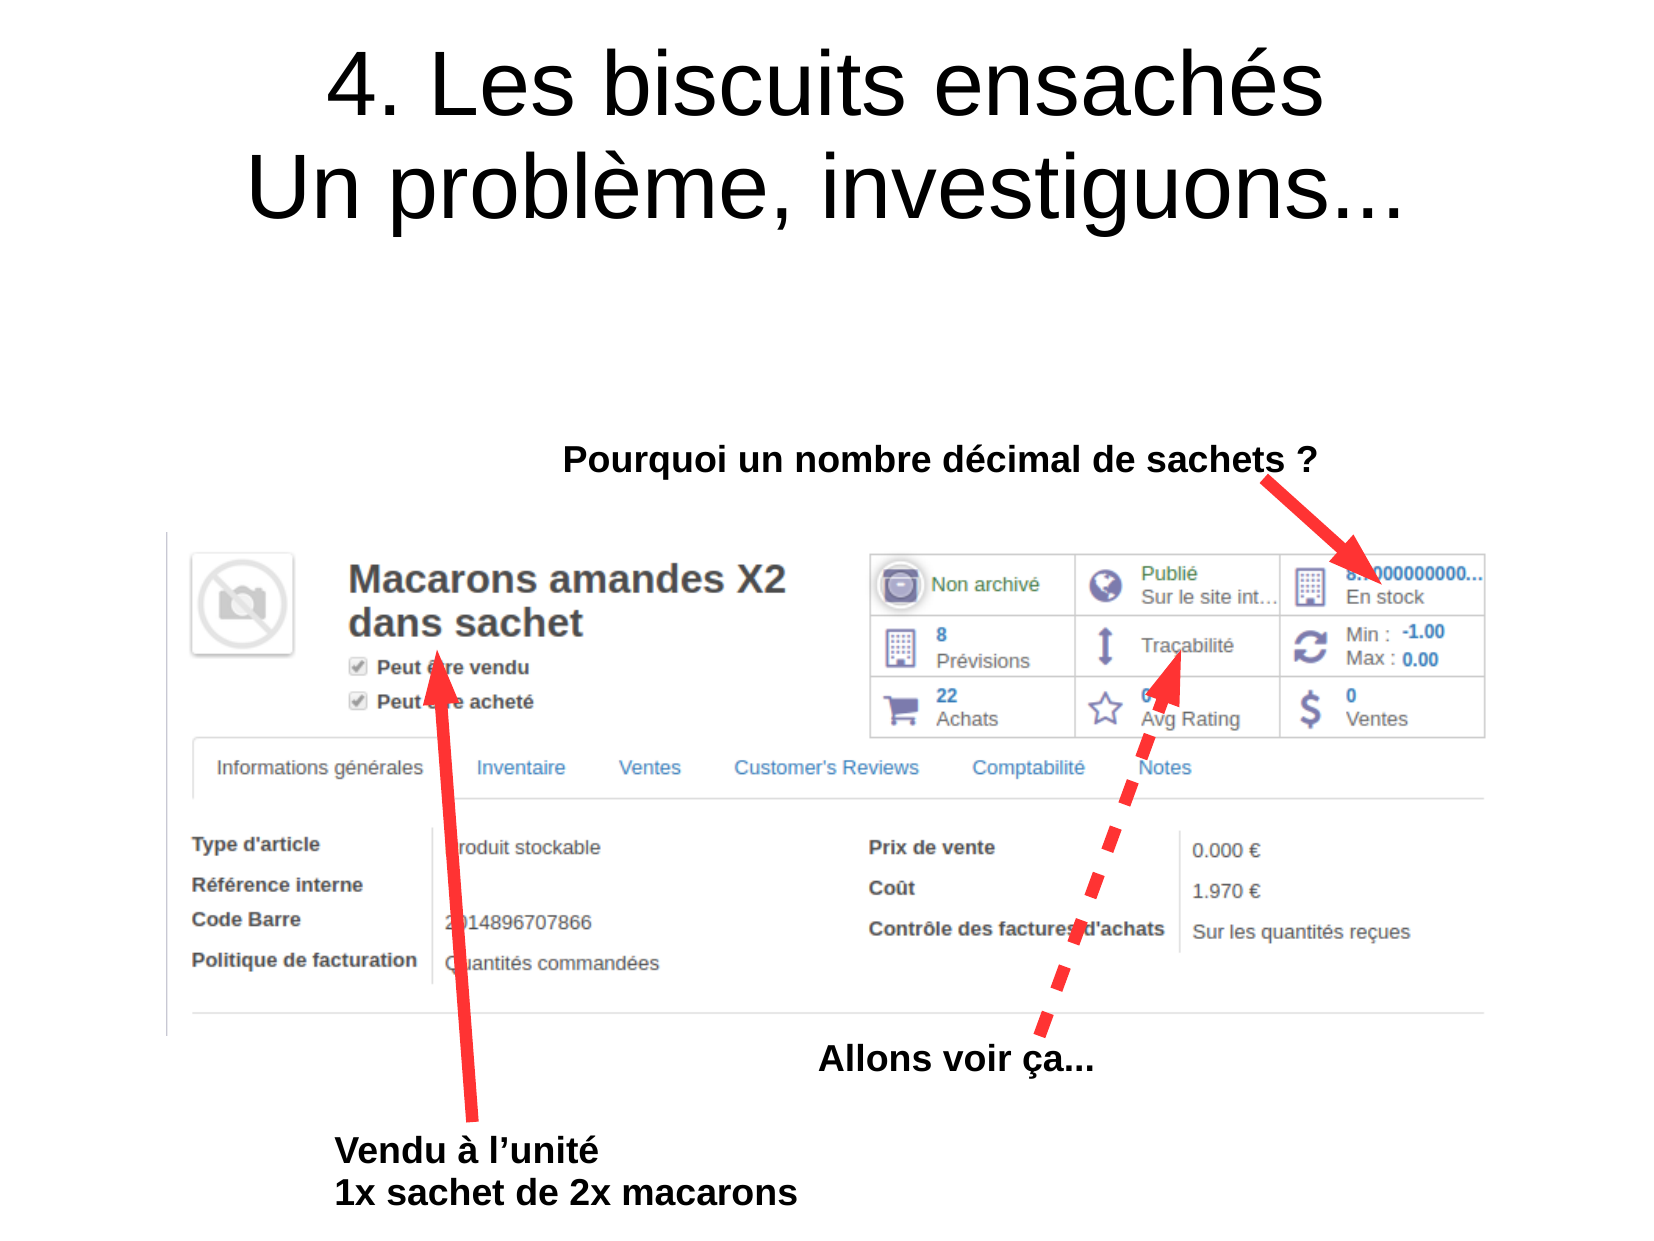

# 4. Les biscuits ensachés Un problème, investiguons...
Pourquoi un nombre décimal de sachets ?
Allons voir ça...
Vendu à l’unité
1x sachet de 2x macarons